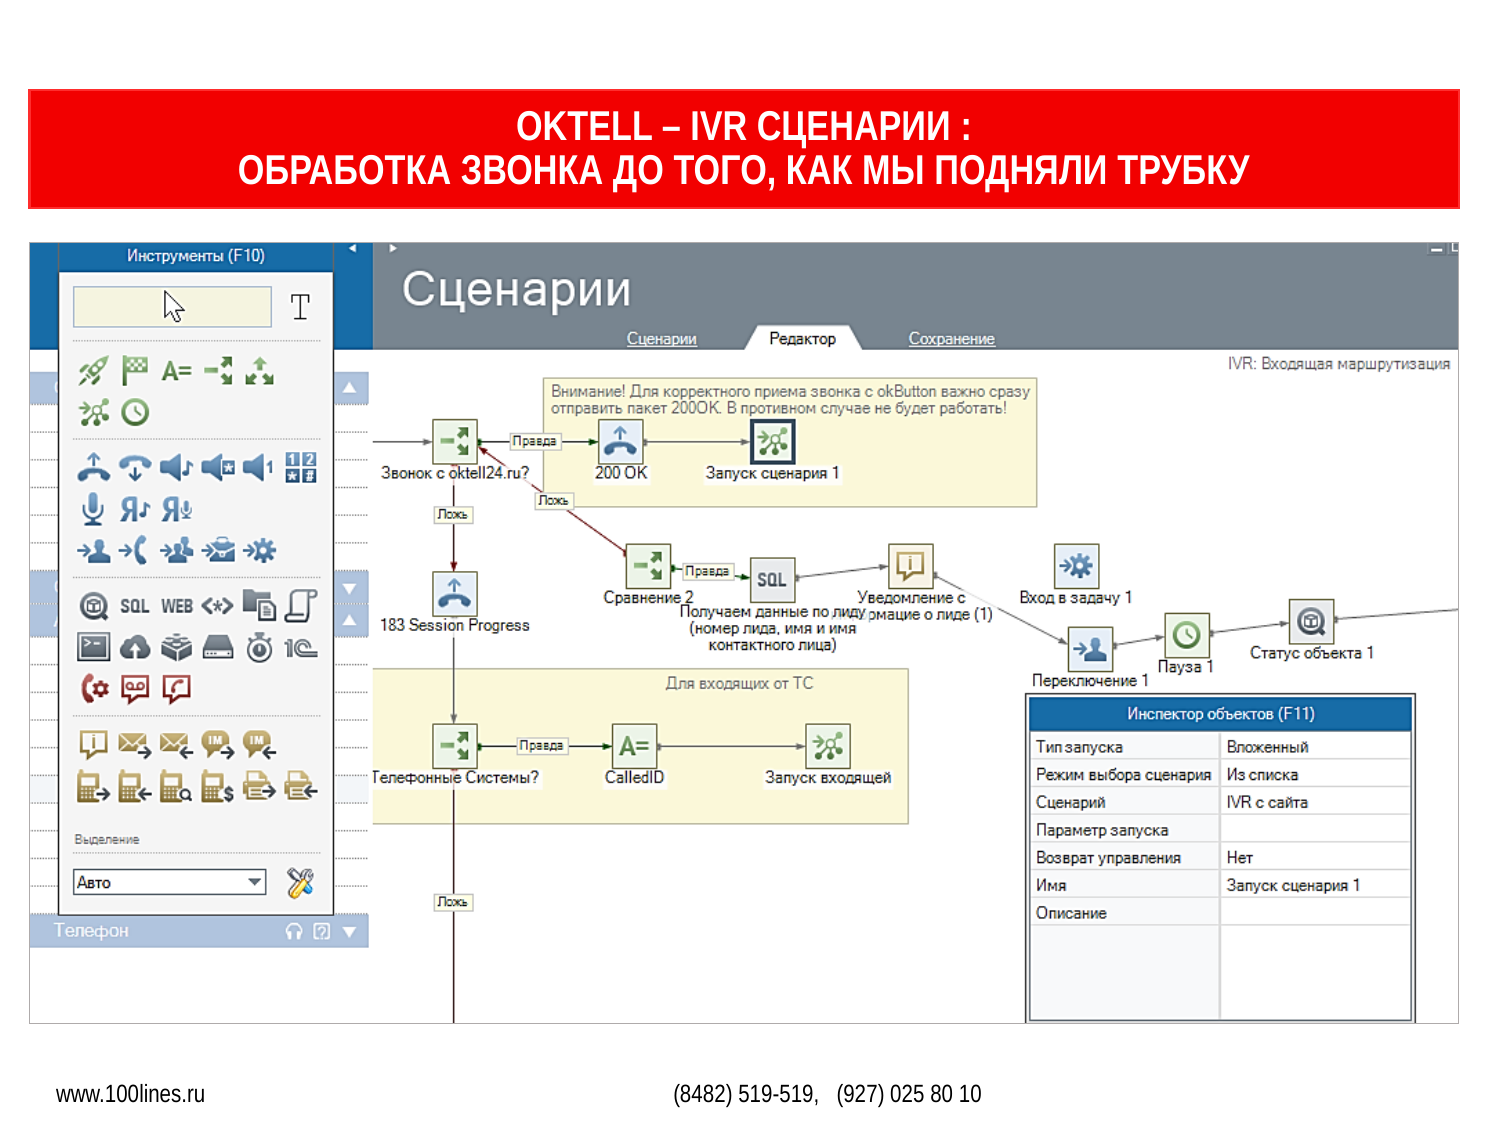

OKTELL – IVR СЦЕНАРИИ :
ОБРАБОТКА ЗВОНКА ДО ТОГО, КАК МЫ ПОДНЯЛИ ТРУБКУ
www.100lines.ru		 		 			 (8482) 519-519, (927) 025 80 10